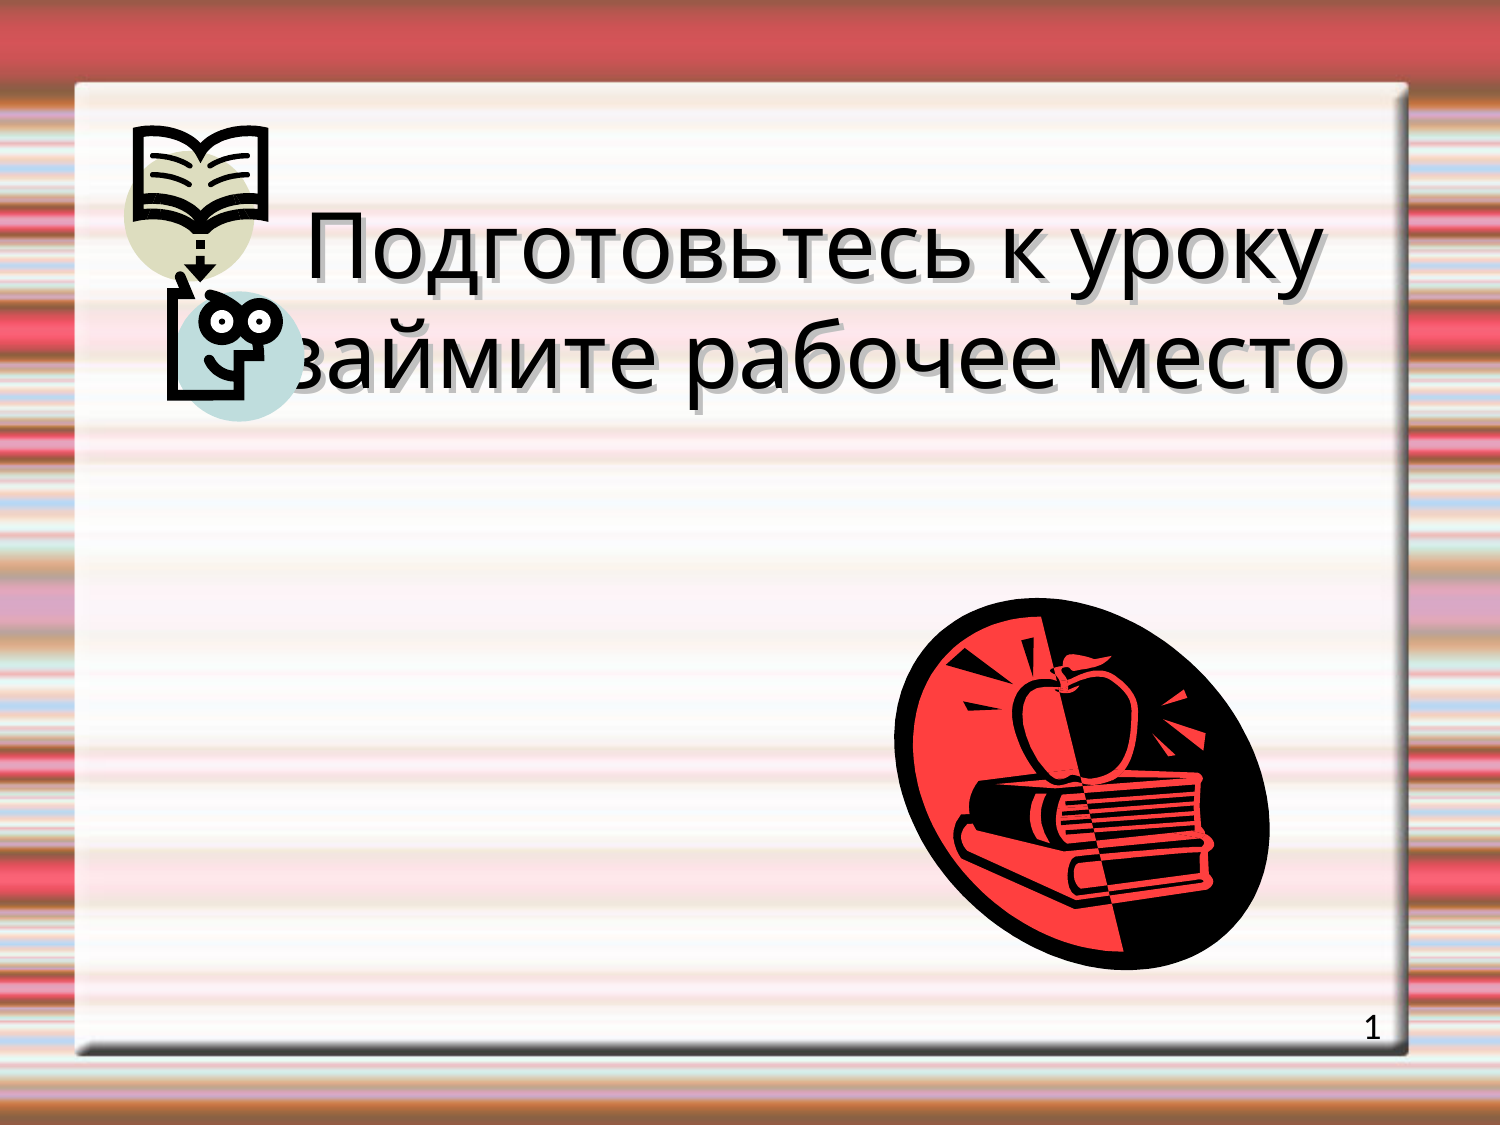

# Подготовьтесь к уроку займите рабочее место
1